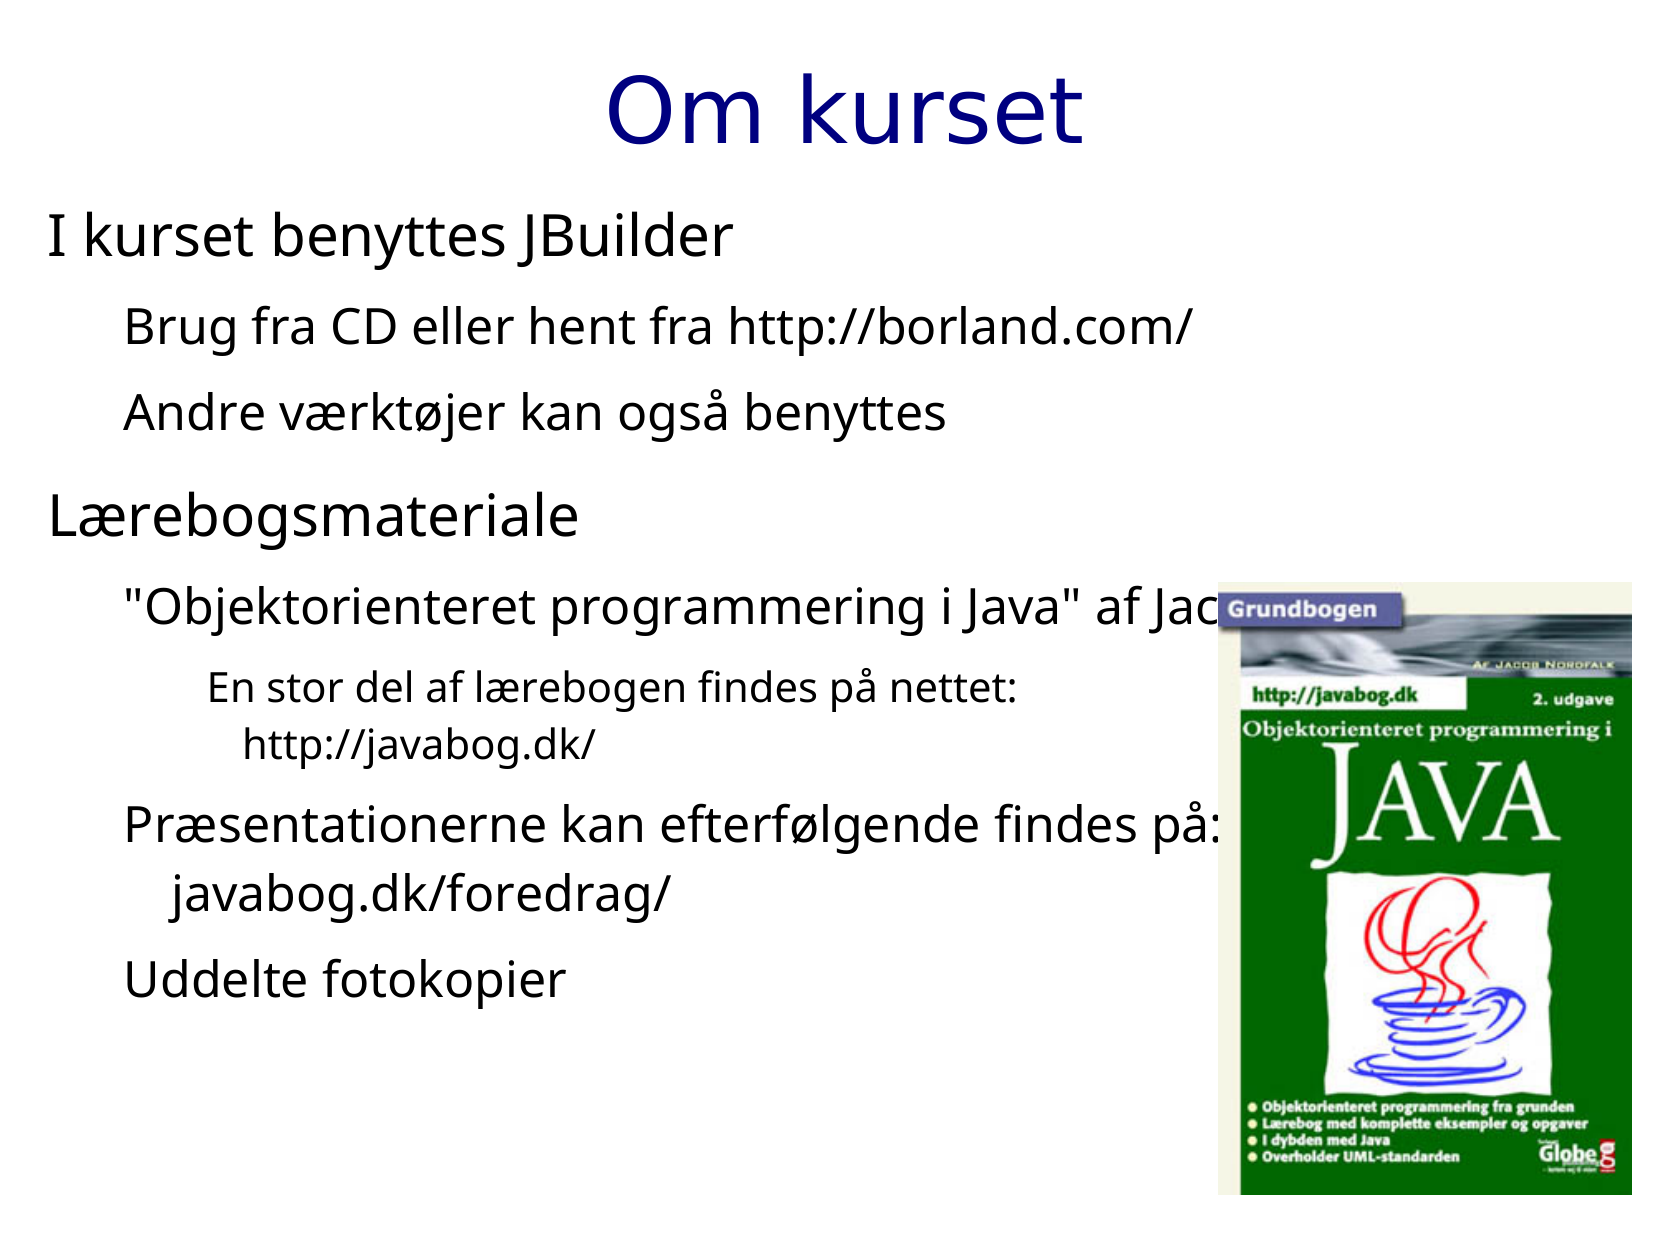

# Om kurset
I kurset benyttes JBuilder
Brug fra CD eller hent fra http://borland.com/
Andre værktøjer kan også benyttes
Lærebogsmateriale
"Objektorienteret programmering i Java" af Jacob Nordfalk
En stor del af lærebogen findes på nettet:
http://javabog.dk/
Præsentationerne kan efterfølgende findes på: http://javabog.dk/foredrag/
Uddelte fotokopier